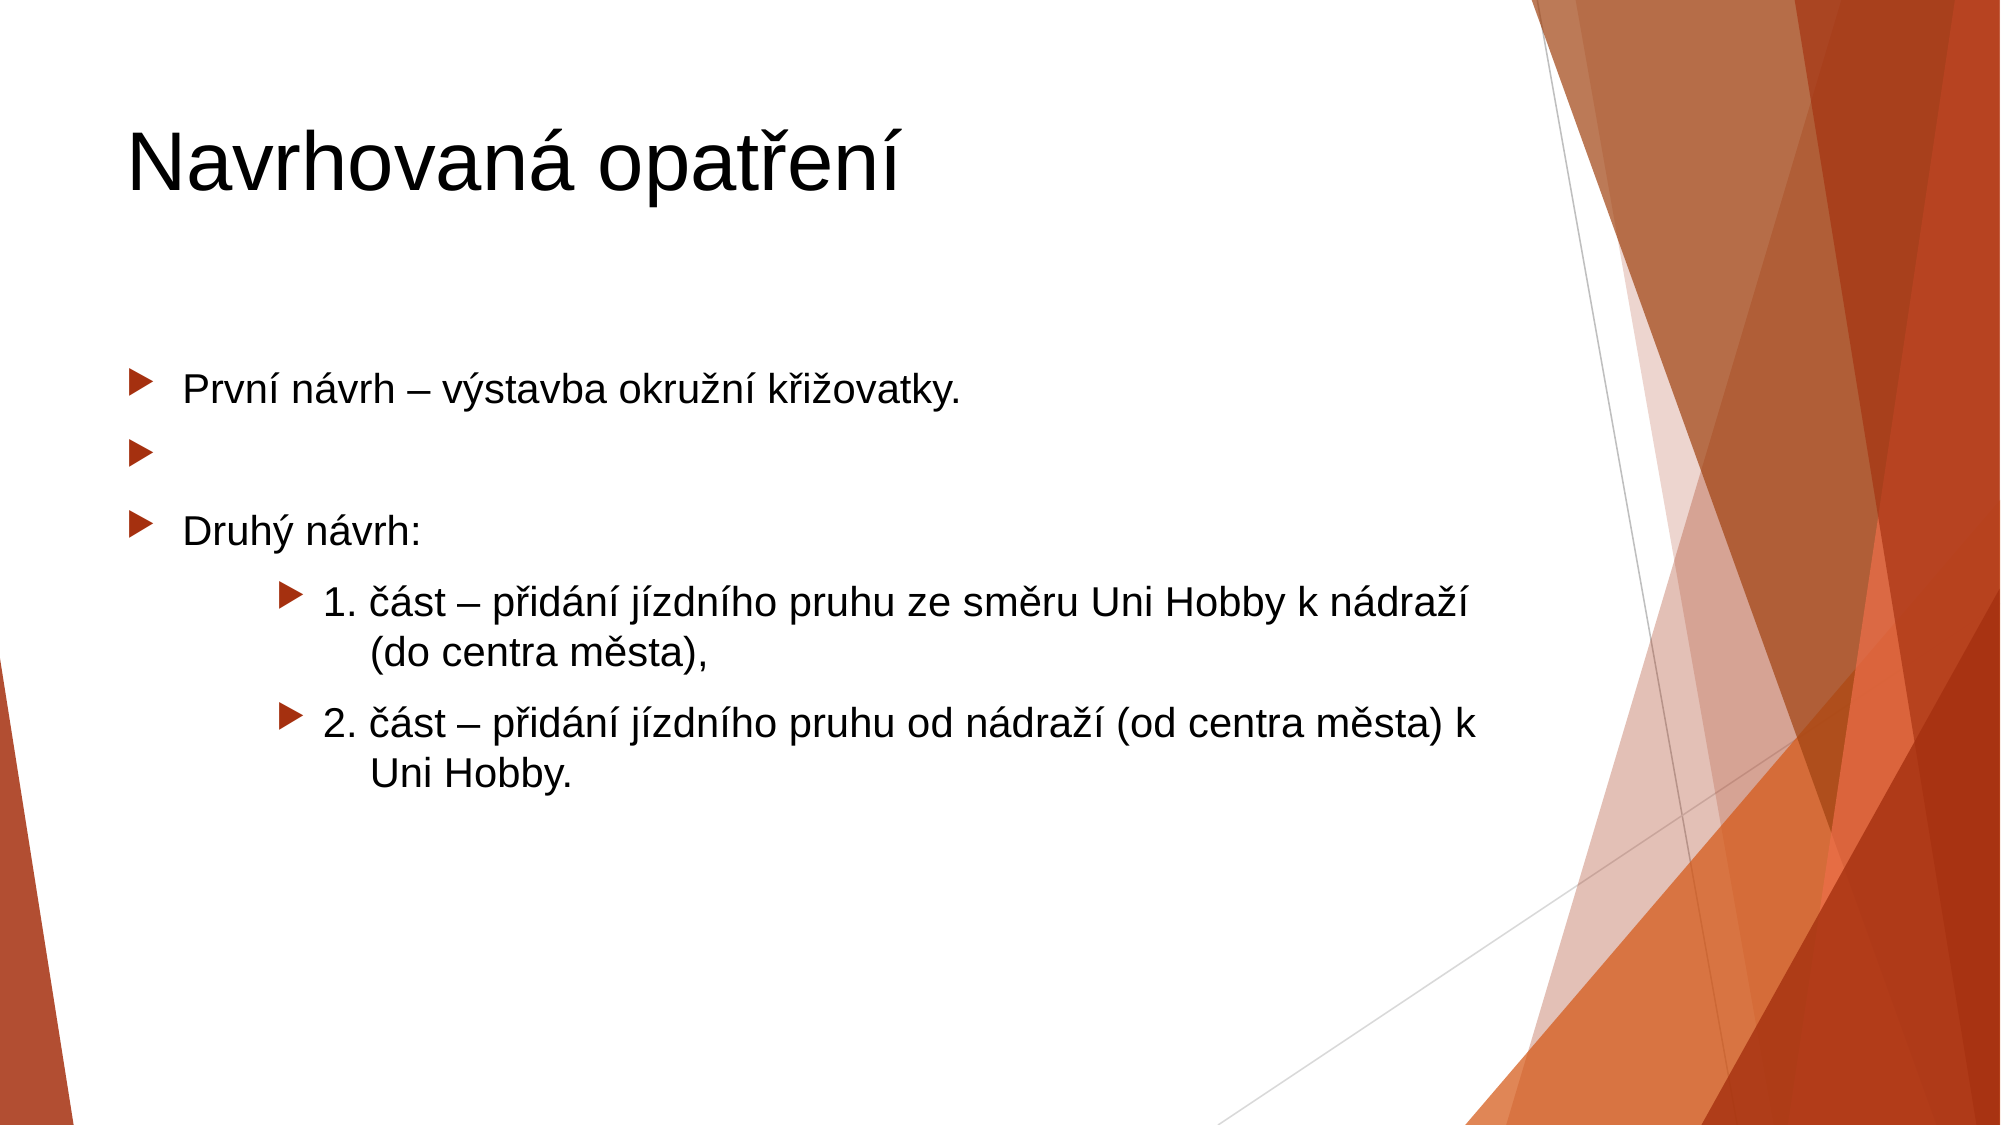

# Navrhovaná opatření
První návrh – výstavba okružní křižovatky.
Druhý návrh:
1. část – přidání jízdního pruhu ze směru Uni Hobby k nádraží (do centra města),
2. část – přidání jízdního pruhu od nádraží (od centra města) k Uni Hobby.